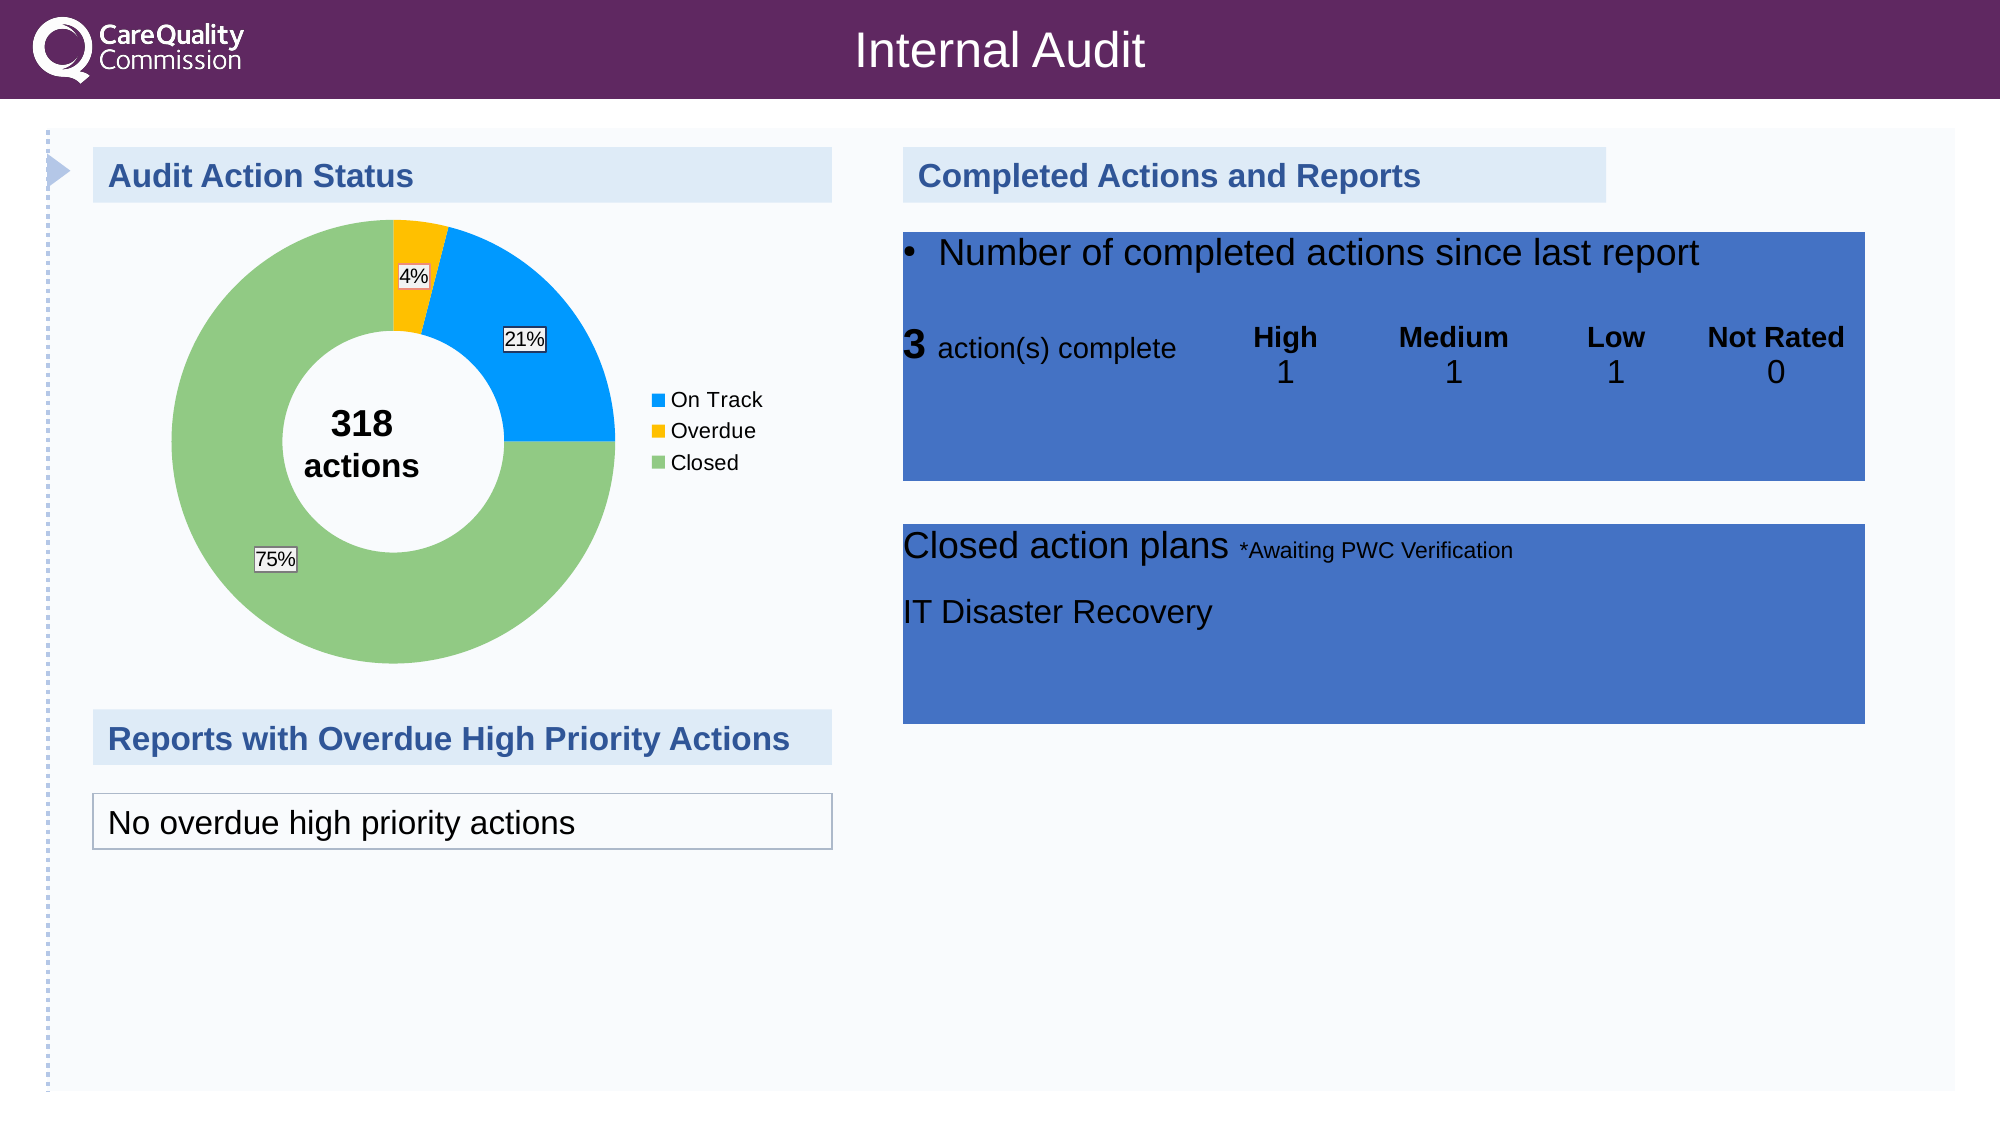

Internal Audit
Audit Action Status
Completed Actions and Reports
### Chart
| Category | On Track Overdue Closed |
|---|---|
| On Track | 0.21 |
| Overdue | 0.04 |
| Closed | 0.75 || Number of completed actions since last report | | | | |
| --- | --- | --- | --- | --- |
| 3 action(s) complete | High 1 | Medium 1 | Low 1 | Not Rated 0 |
318
actions
| Closed action plans \*Awaiting PWC Verification |
| --- |
| IT Disaster Recovery |
Reports with Overdue High Priority Actions
No overdue high priority actions